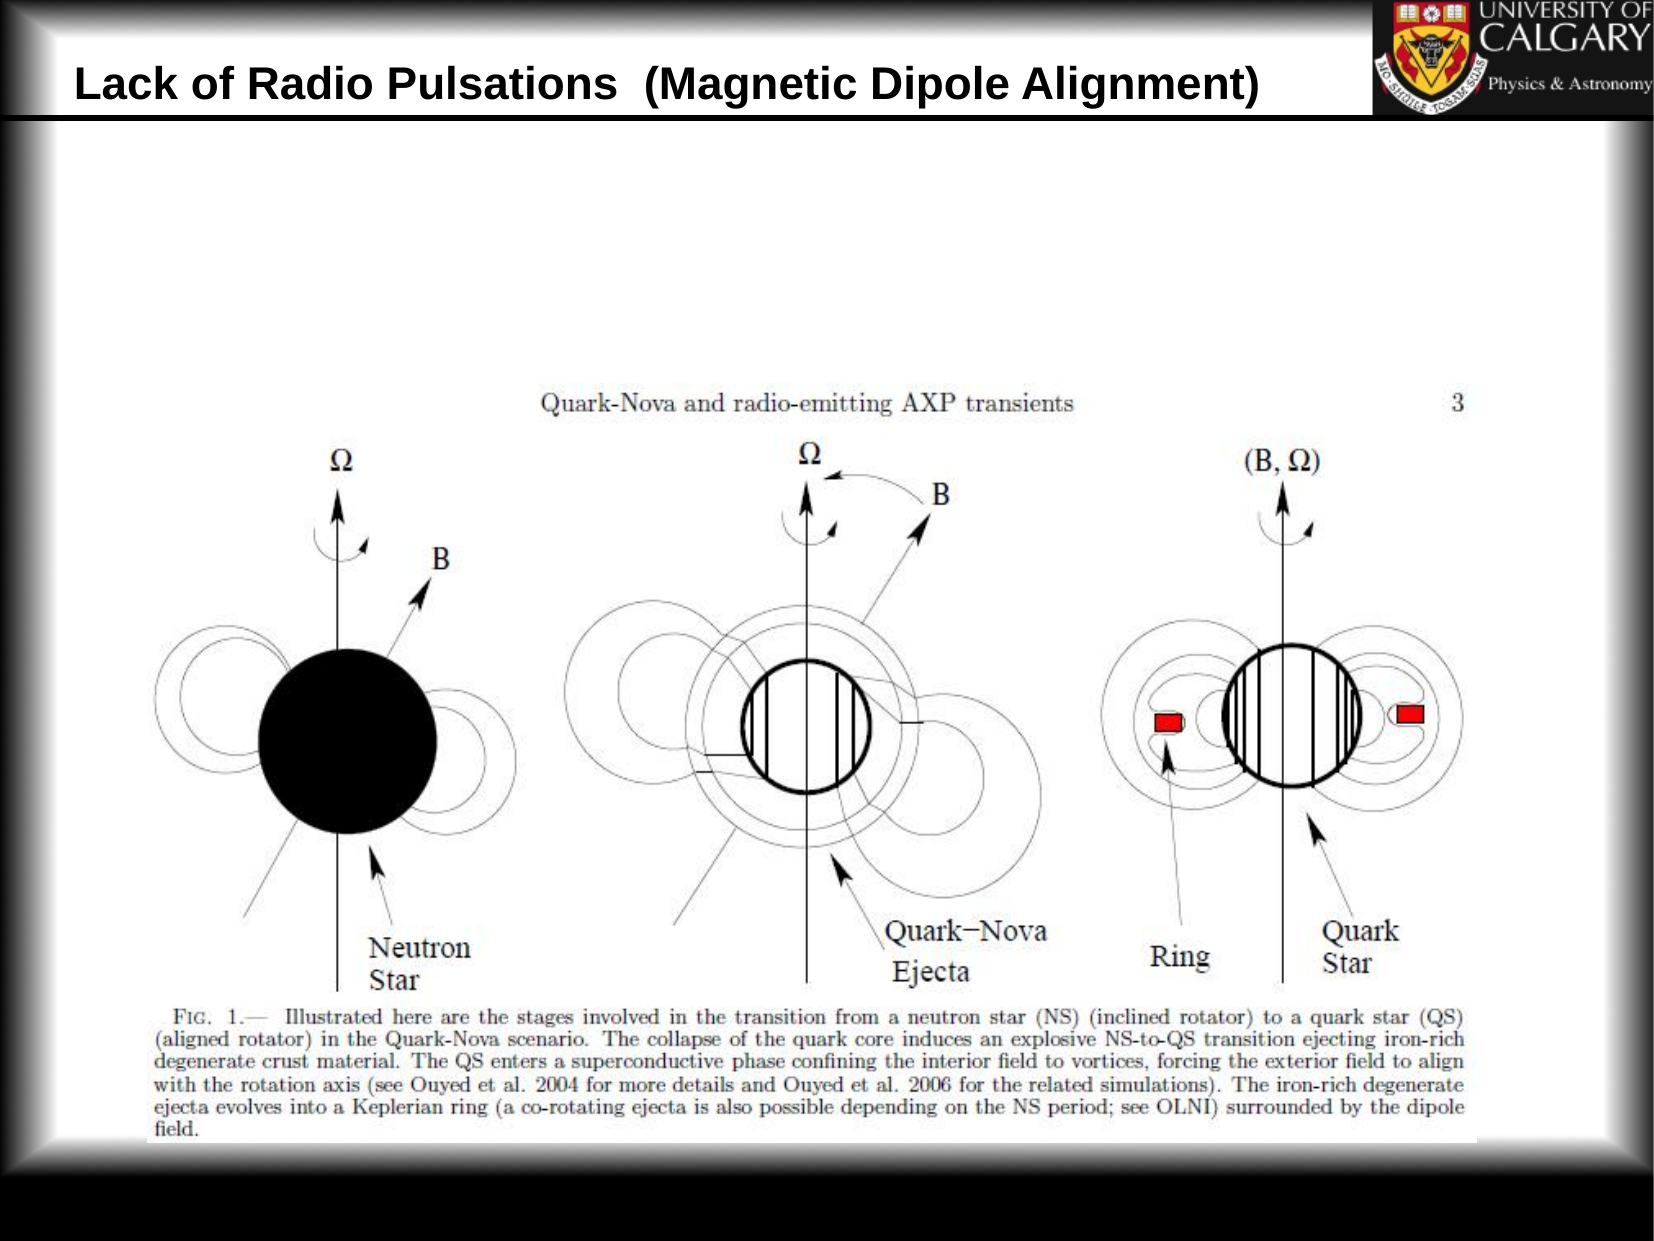

Lack of Radio Pulsations (Magnetic Dipole Alignment)